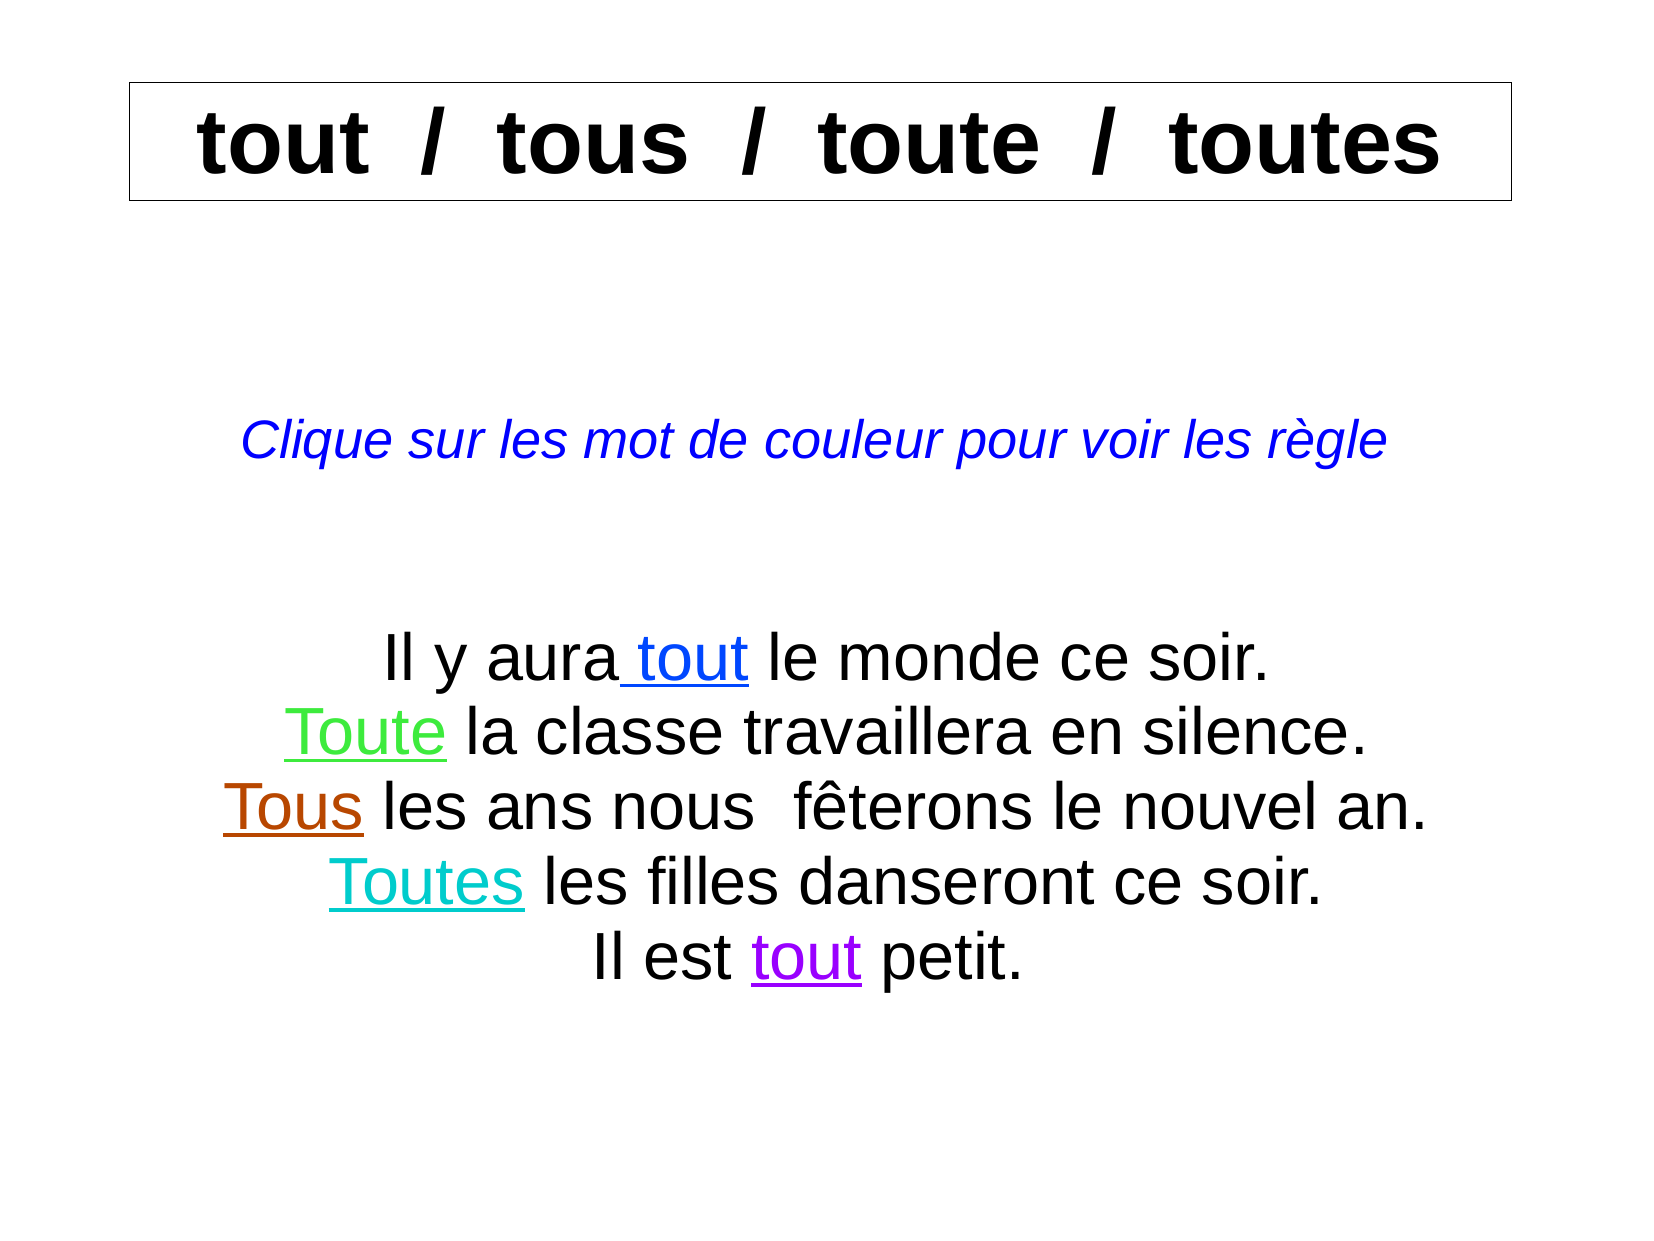

tout / tous / toute / toutes
# Clique sur les mot de couleur pour voir les règle
Il y aura tout le monde ce soir.
Toute la classe travaillera en silence.
Tous les ans nous fêterons le nouvel an.
Toutes les filles danseront ce soir.
Il est tout petit.